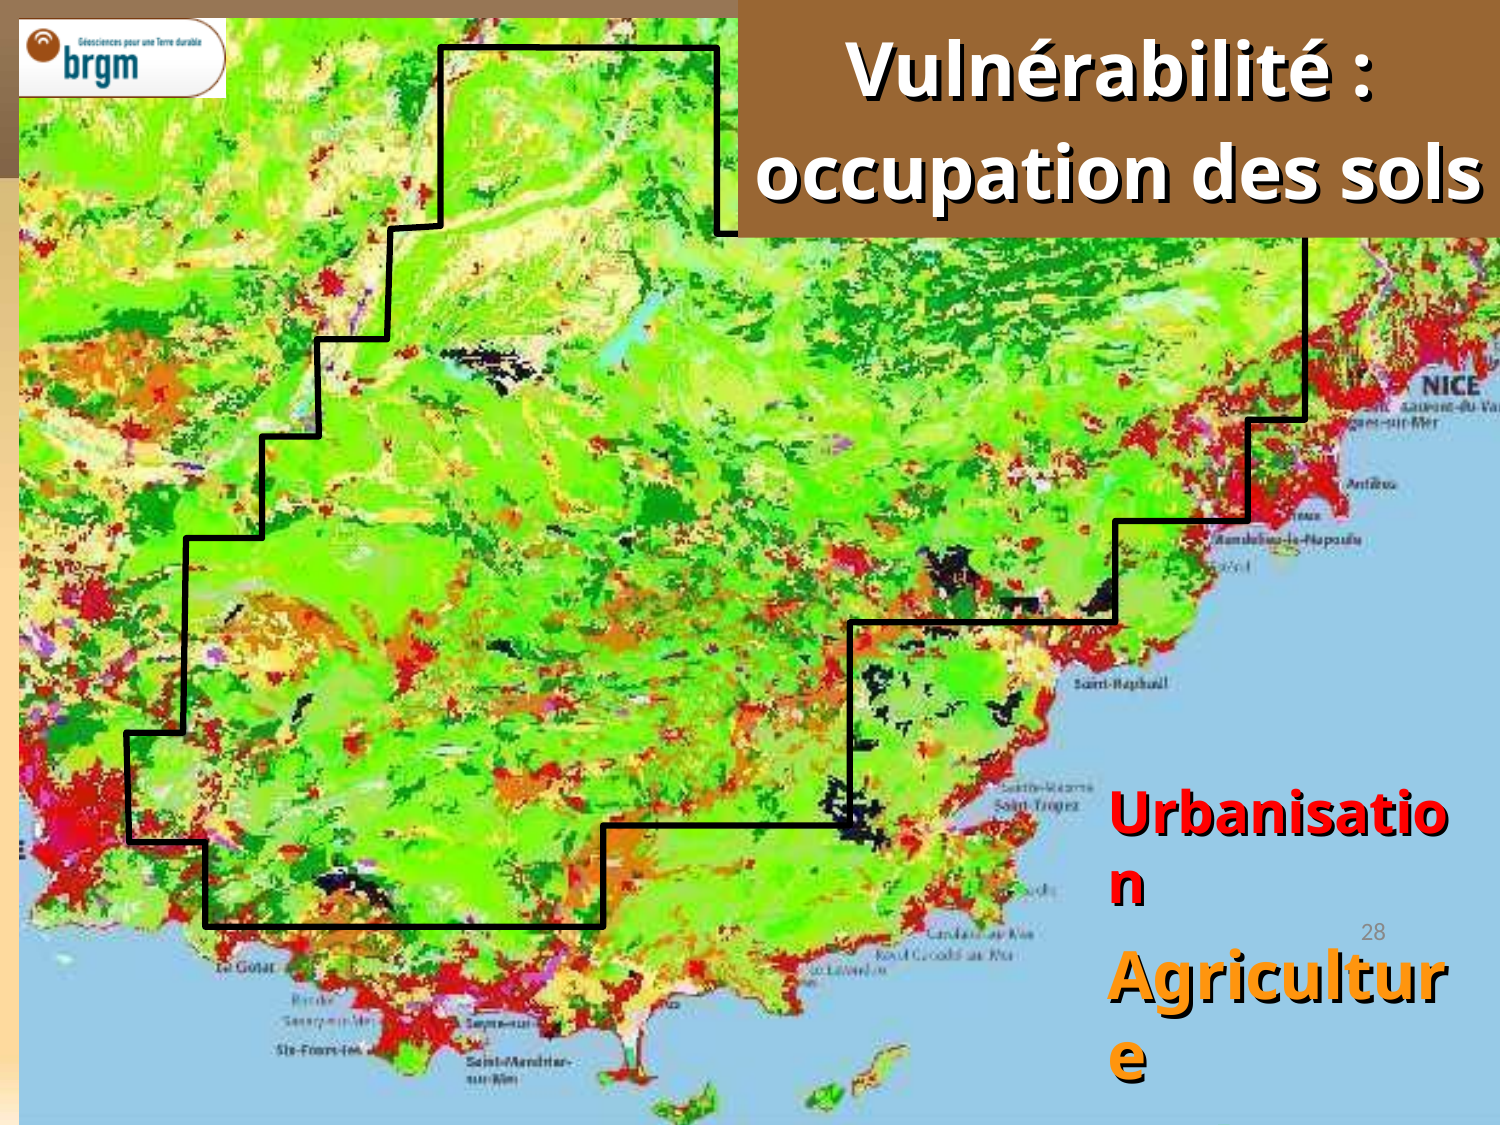

# Vulnérabilité : occupation des sols
Urbanisation
Agriculture
forêts